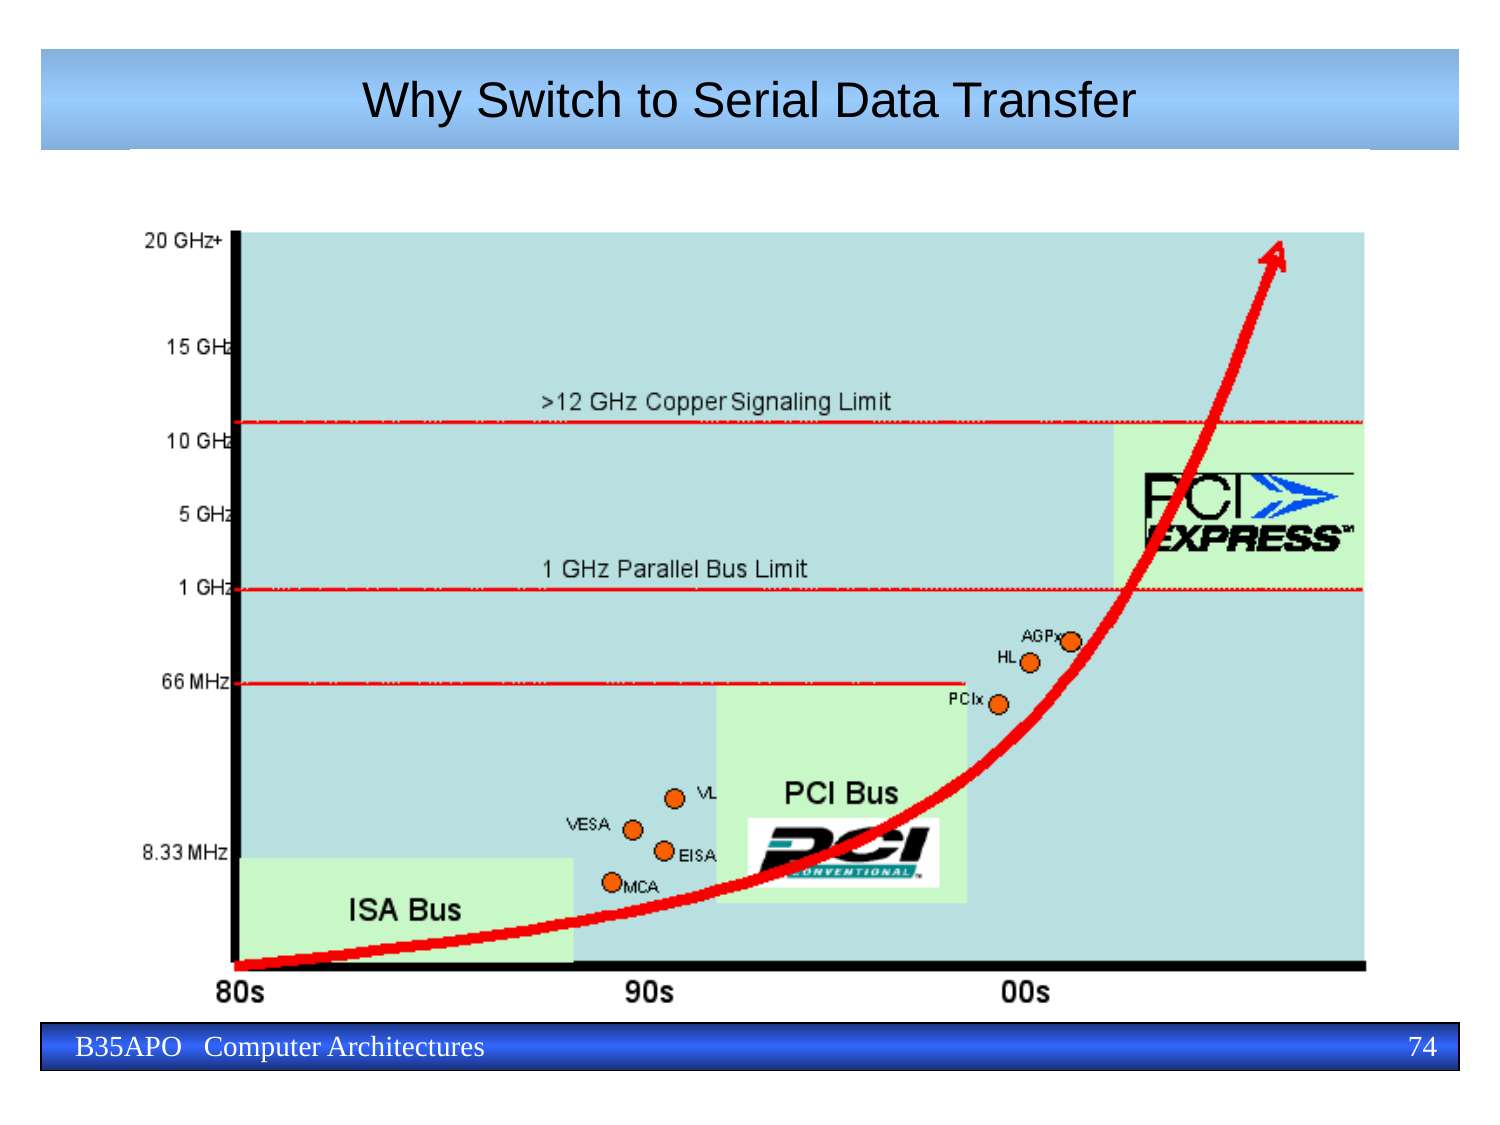

# Why Switch to Serial Data Transfer
B35APO Computer Architectures
74